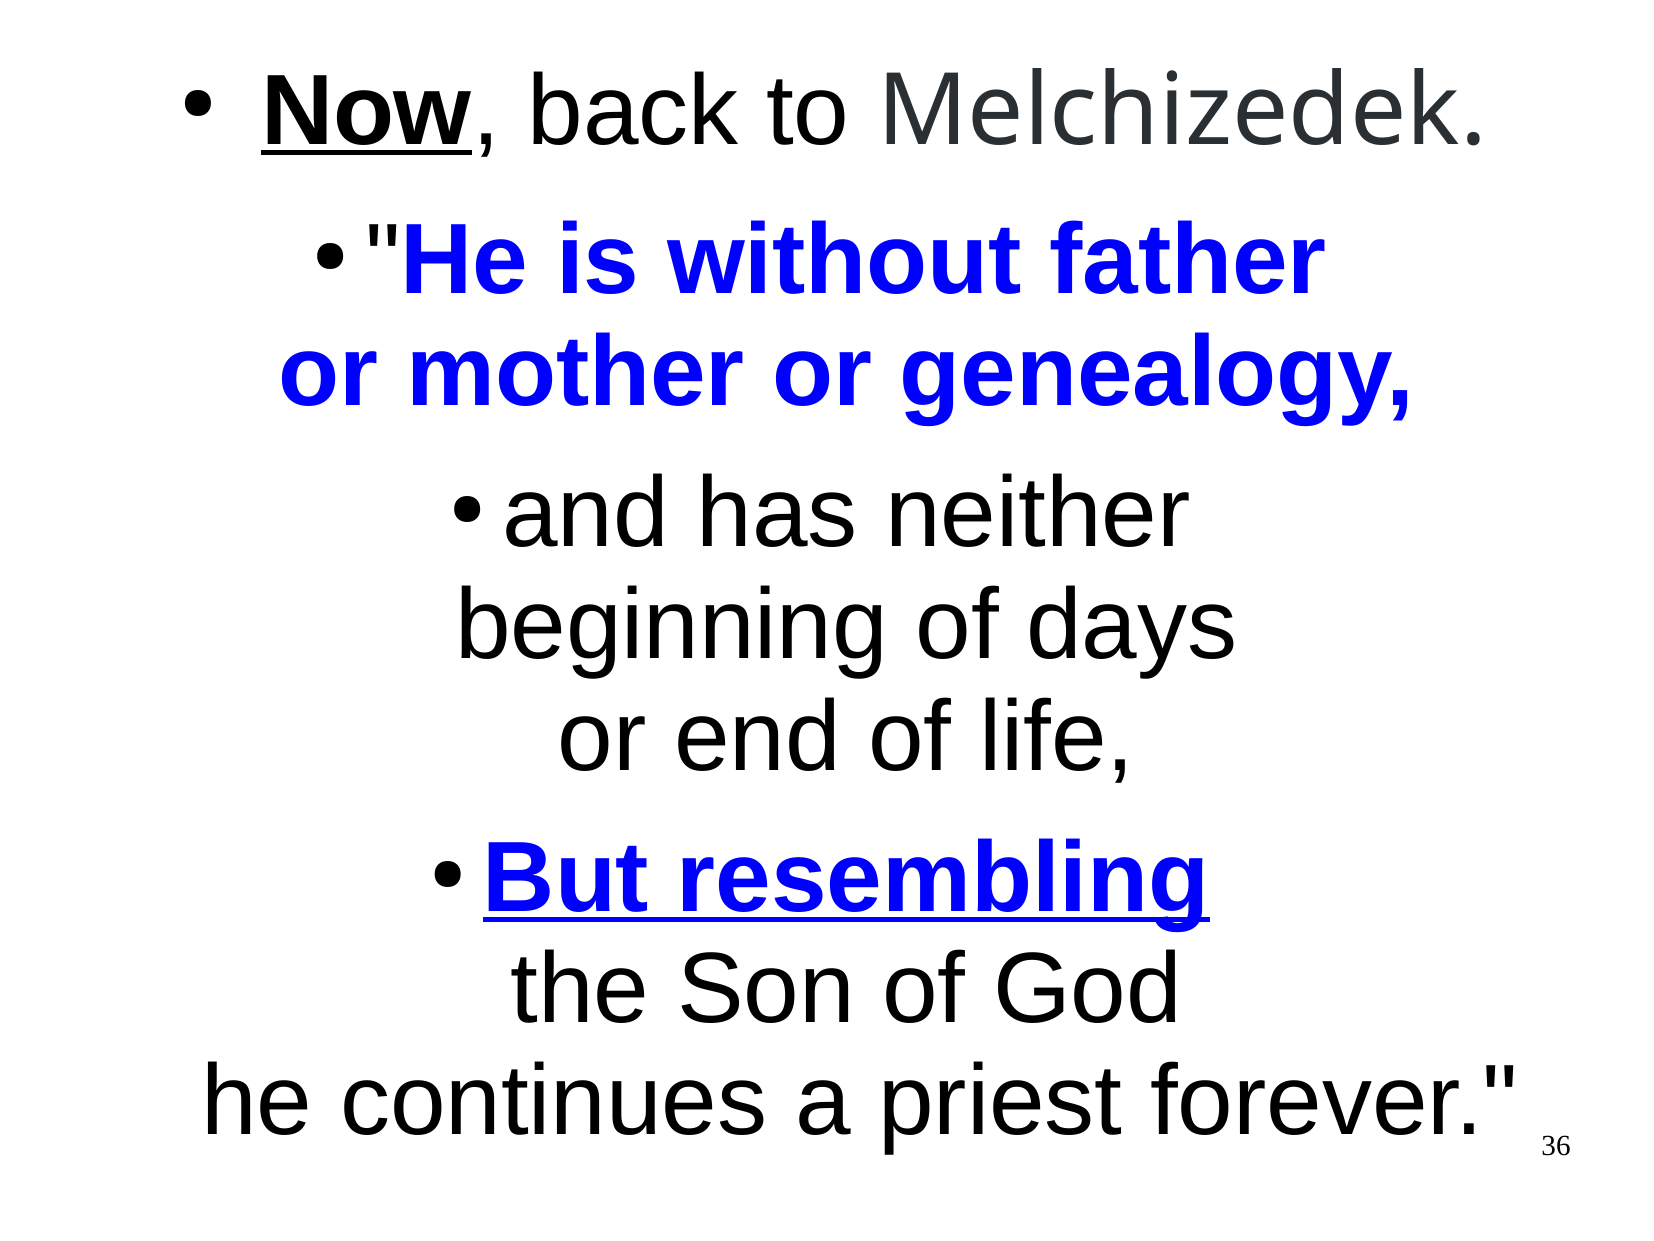

# Now, back to Melchizedek.
"He is without father
or mother or genealogy,
and has neither
beginning of days
or end of life,
But resembling
the Son of God
he continues a priest forever."
36